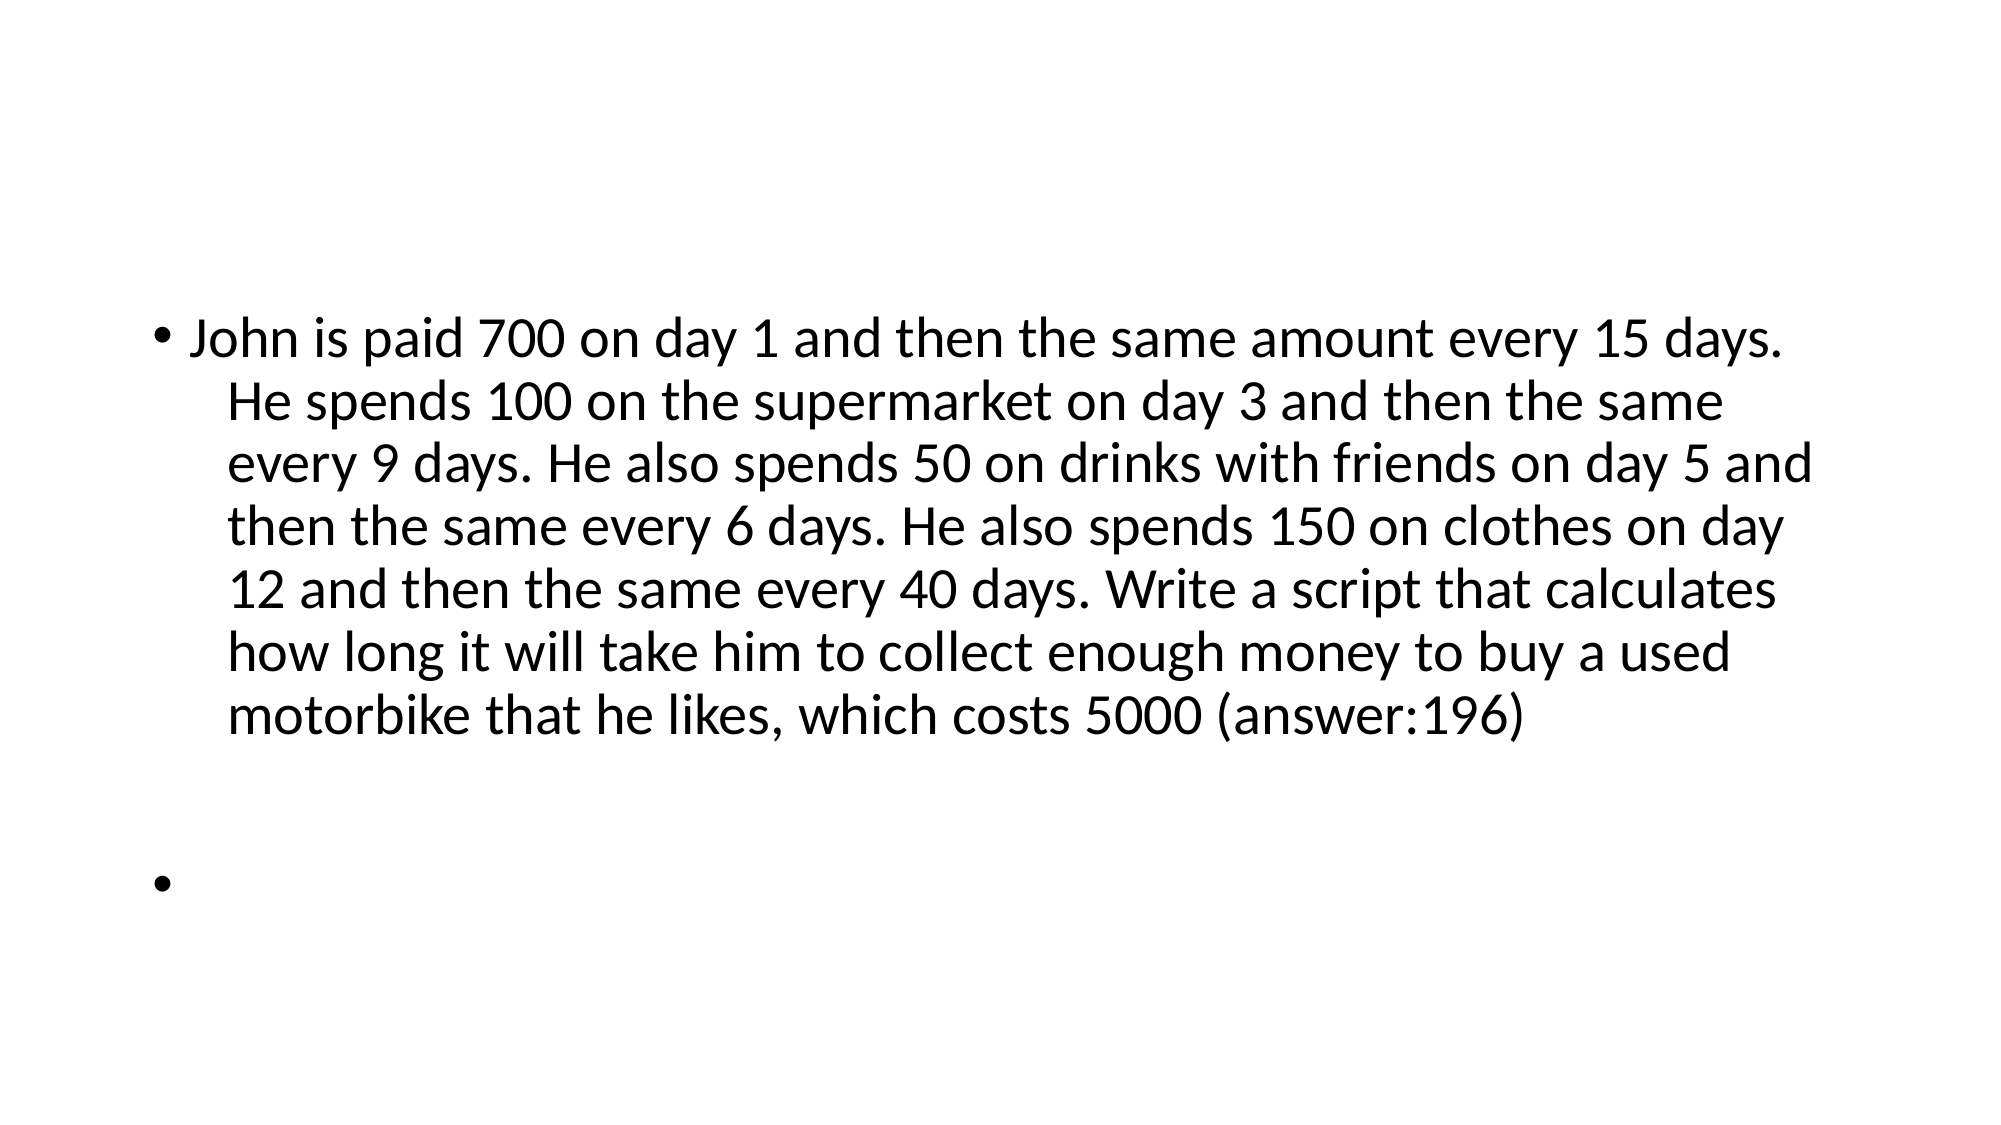

#
John is paid 700 on day 1 and then the same amount every 15 days. He spends 100 on the supermarket on day 3 and then the same every 9 days. He also spends 50 on drinks with friends on day 5 and then the same every 6 days. He also spends 150 on clothes on day 12 and then the same every 40 days. Write a script that calculates how long it will take him to collect enough money to buy a used motorbike that he likes, which costs 5000 (answer:196)